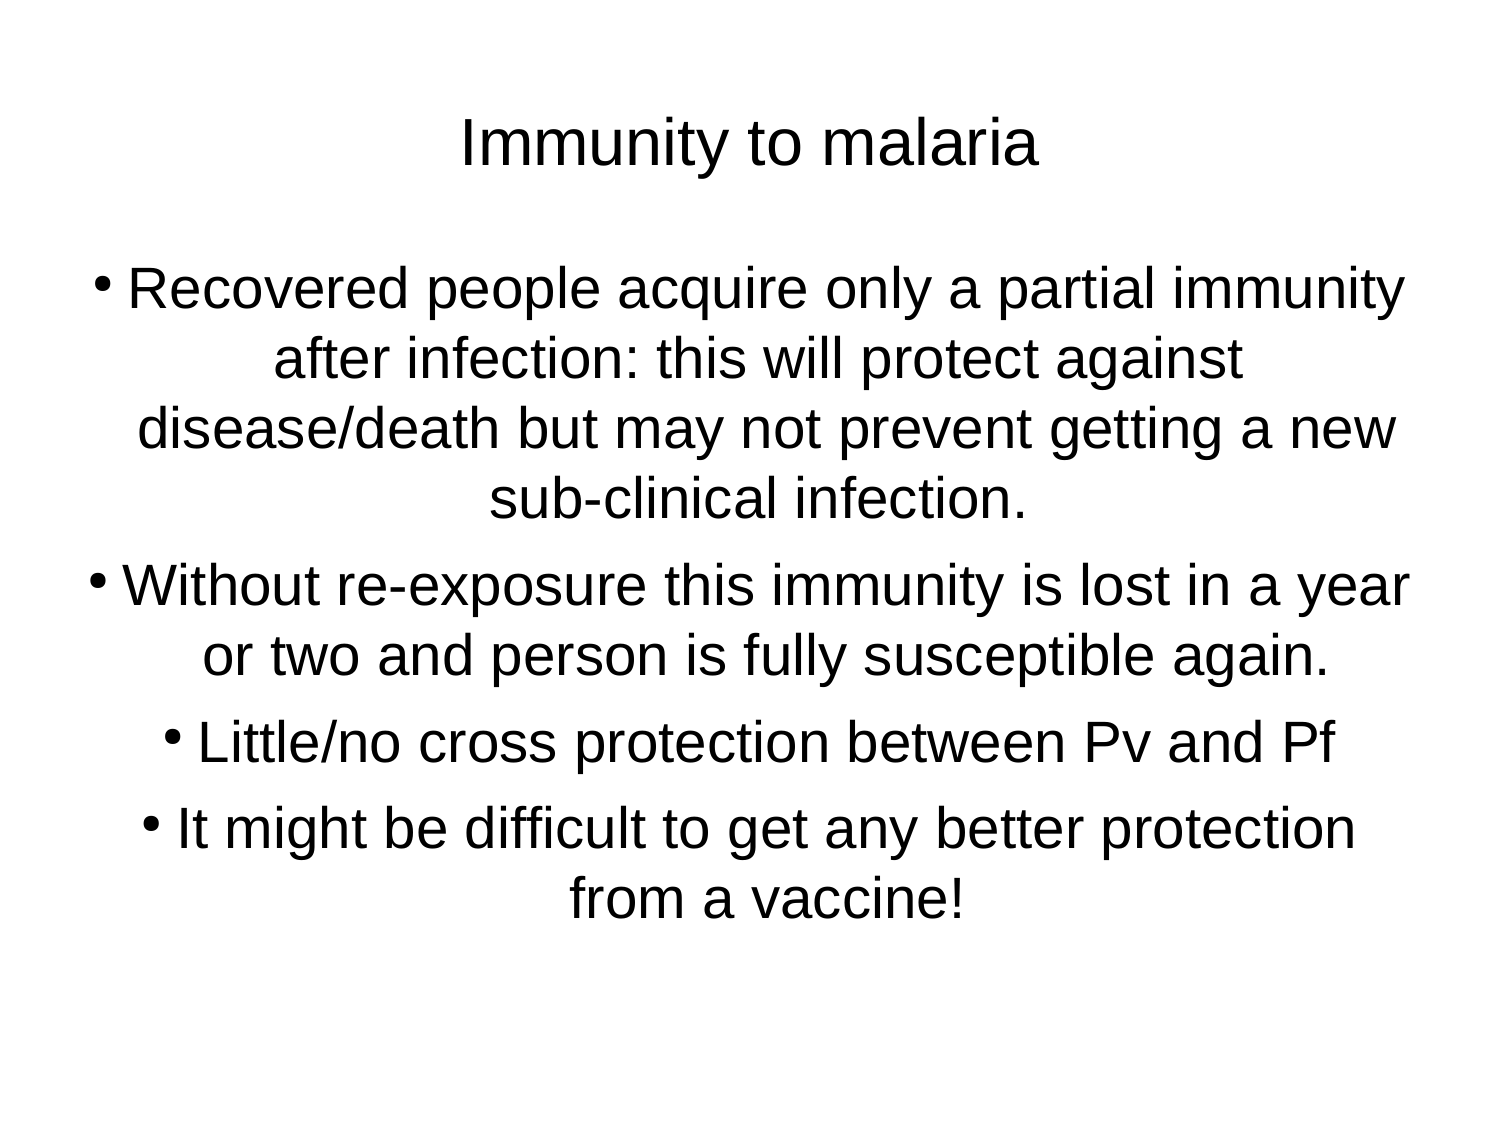

# Immunity to malaria
Recovered people acquire only a partial immunity after infection: this will protect against disease/death but may not prevent getting a new sub-clinical infection.
Without re-exposure this immunity is lost in a year or two and person is fully susceptible again.
Little/no cross protection between Pv and Pf
It might be difficult to get any better protection from a vaccine!